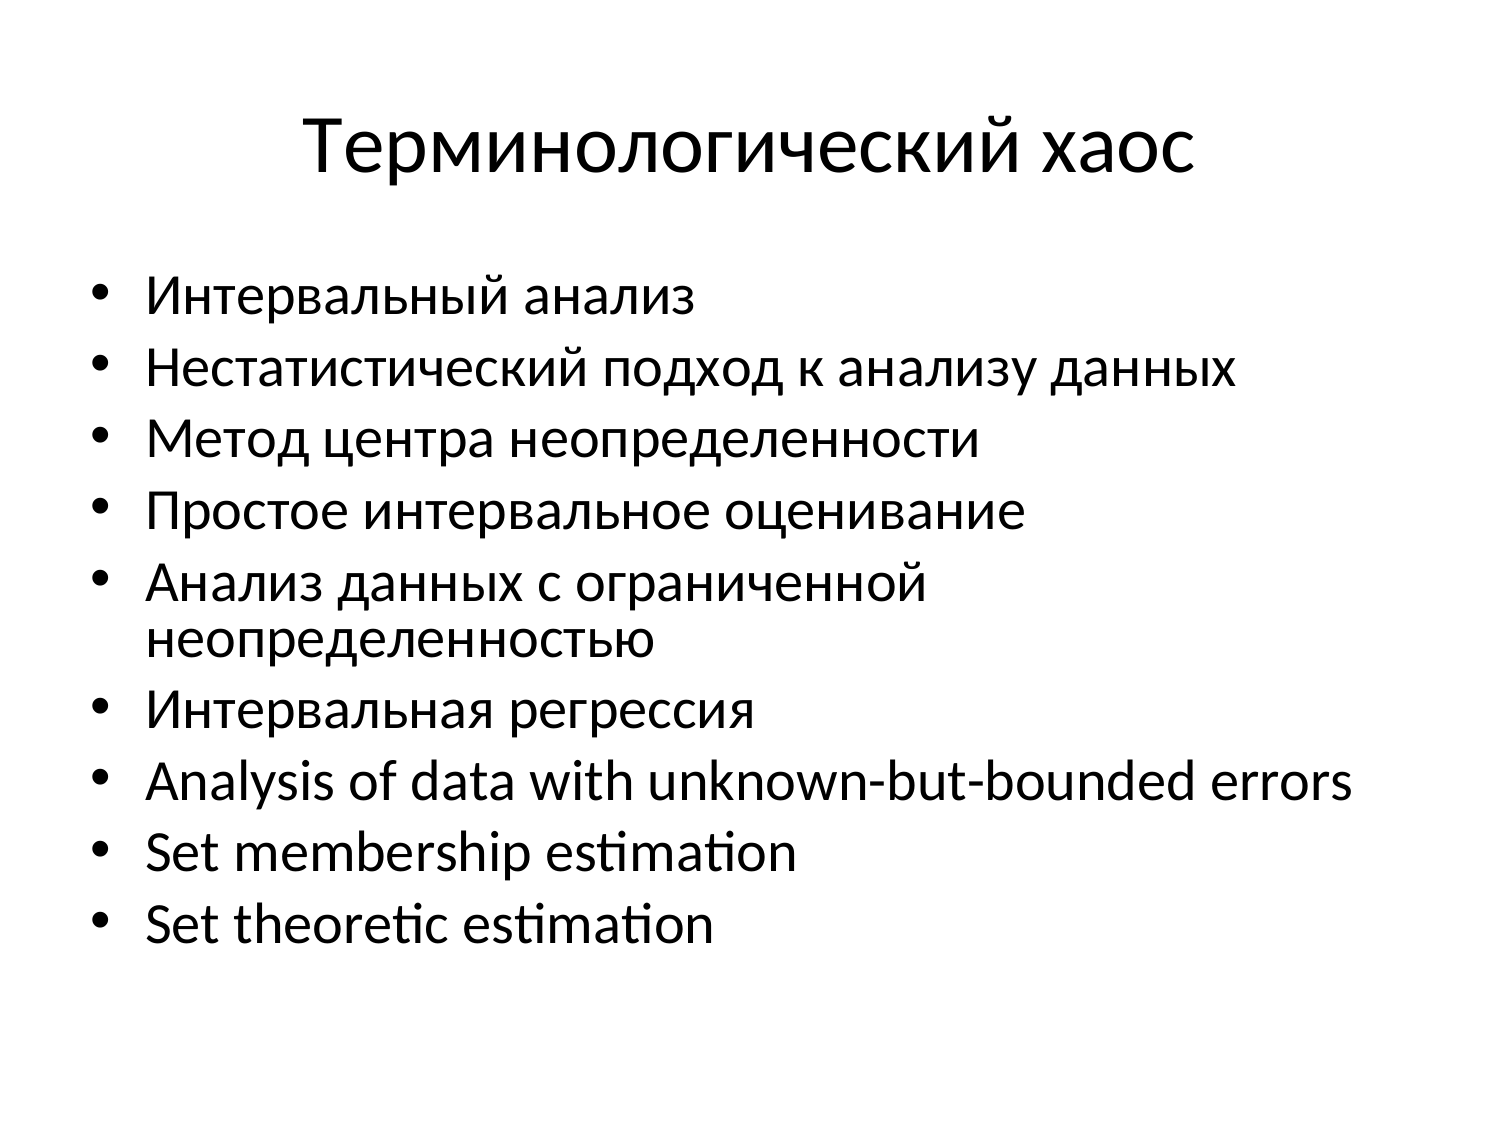

Терминологический хаос
Интервальный анализ
Нестатистический подход к анализу данных
Метод центра неопределенности
Простое интервальное оценивание
Анализ данных с ограниченной неопределенностью
Интервальная регрессия
Analysis of data with unknown-but-bounded errors
Set membership estimation
Set theoretic estimation